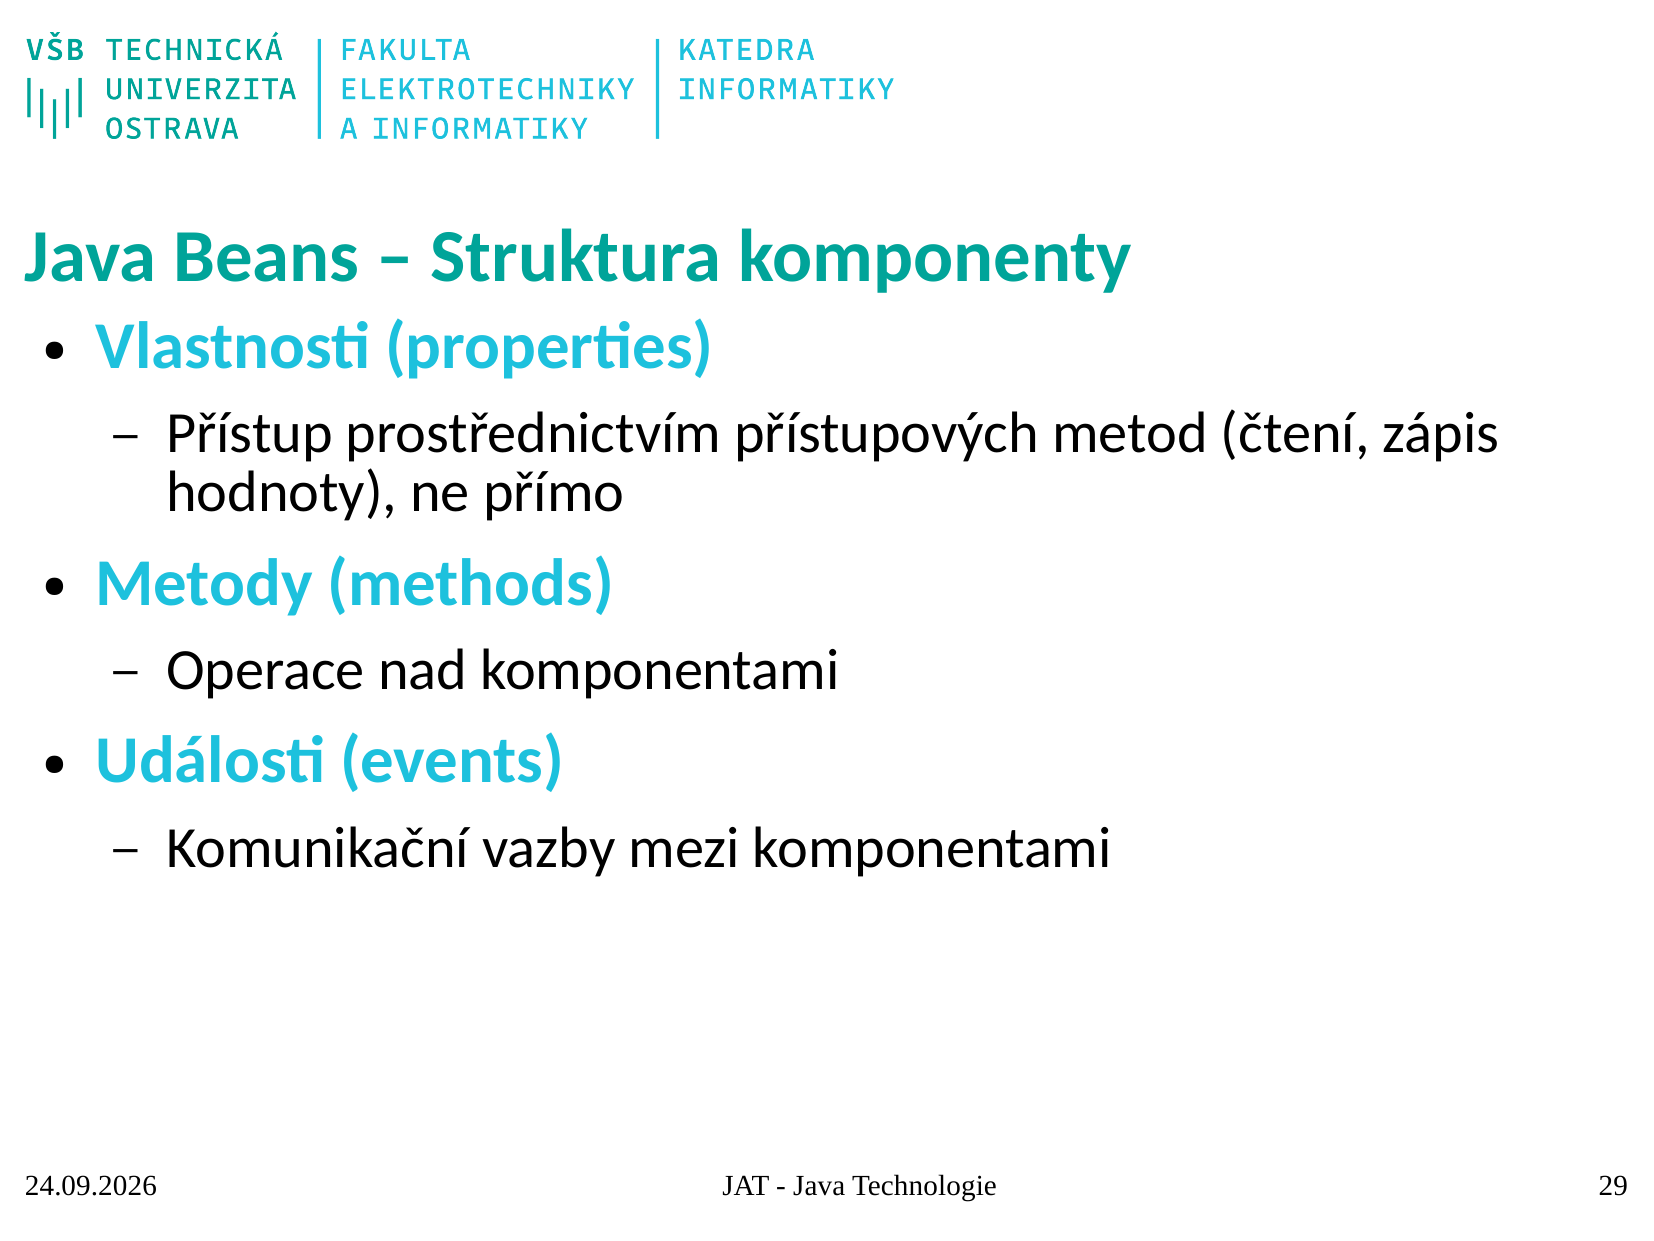

Java Beans – Struktura komponenty
# Vlastnosti (properties)
Přístup prostřednictvím přístupových metod (čtení, zápis hodnoty), ne přímo
Metody (methods)
Operace nad komponentami
Události (events)
Komunikační vazby mezi komponentami
JAT - Java Technologie
29